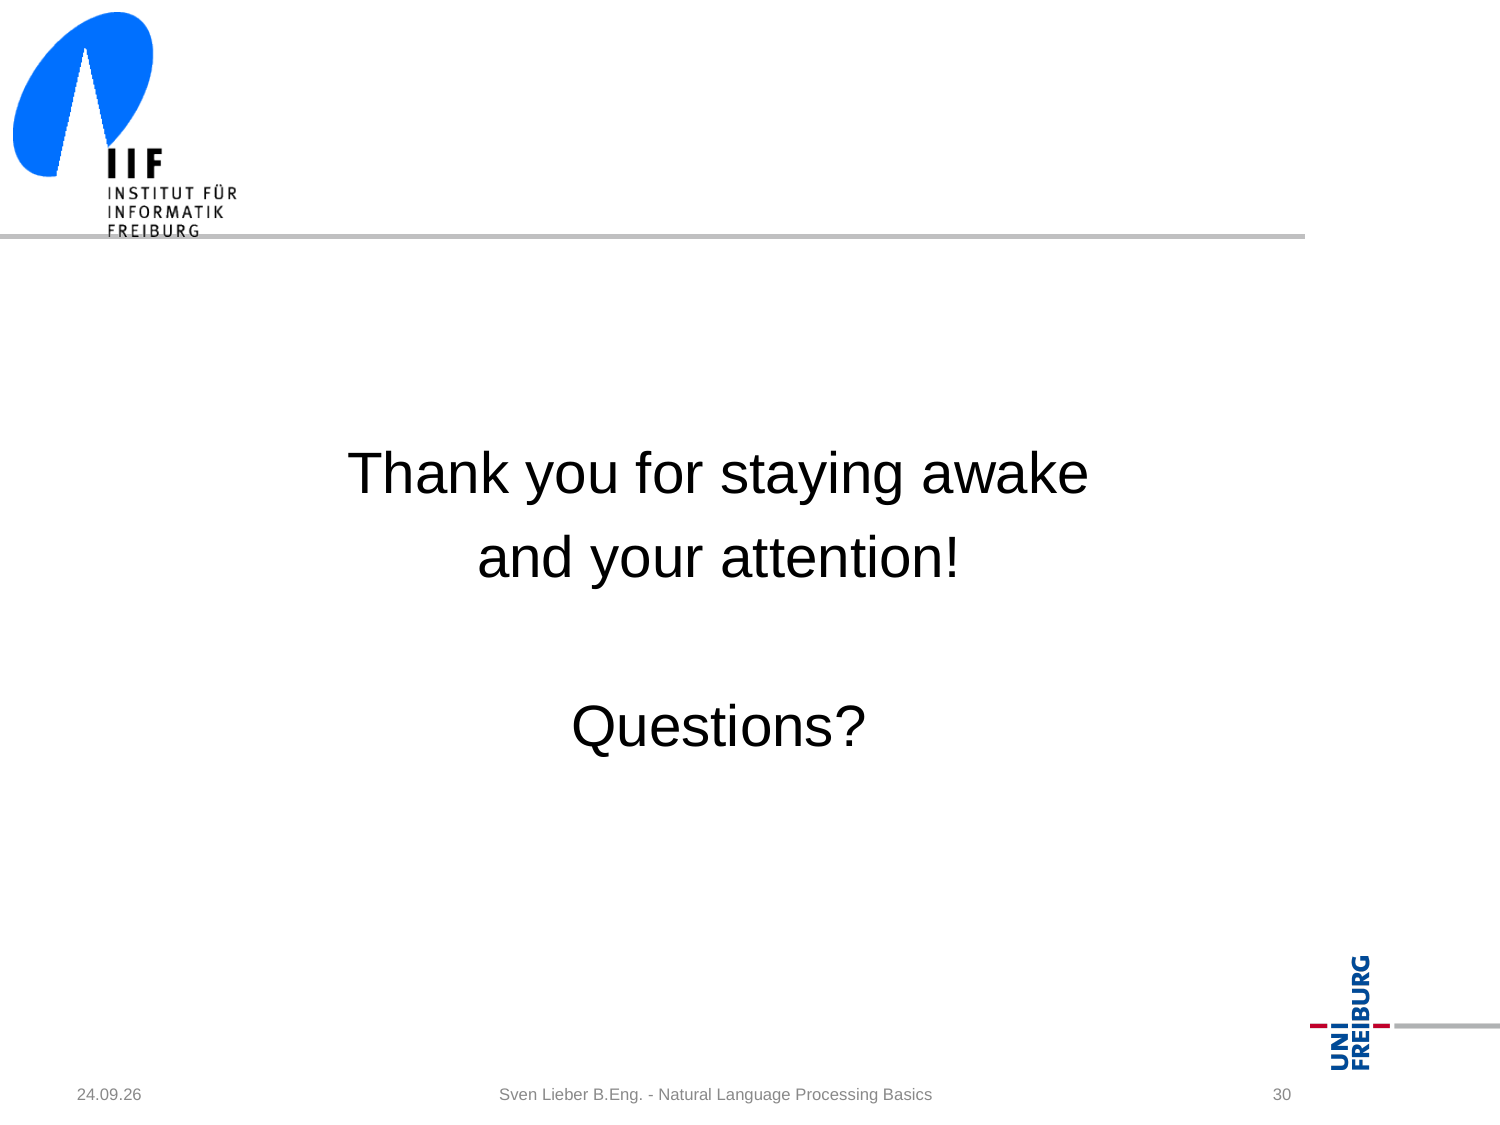

#
Thank you for staying awake
and your attention!
Questions?
Präsentationstitel
30